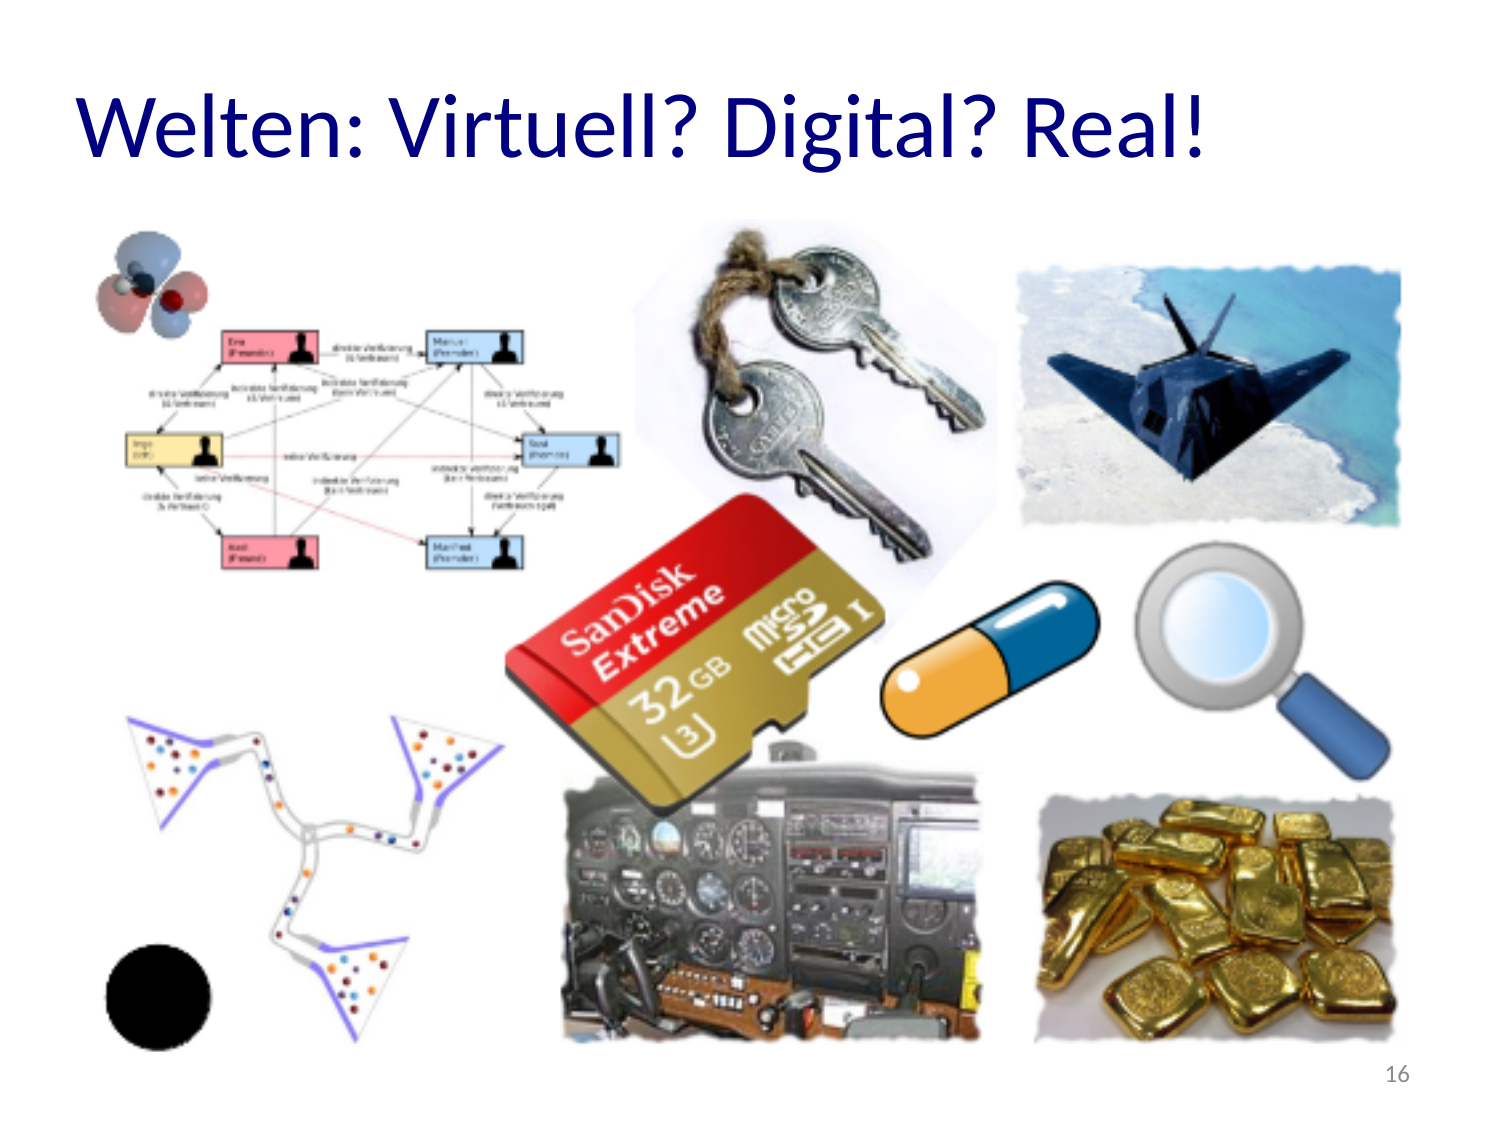

# Welten: Virtuell? Digital? Real!
Gustav Wall
16